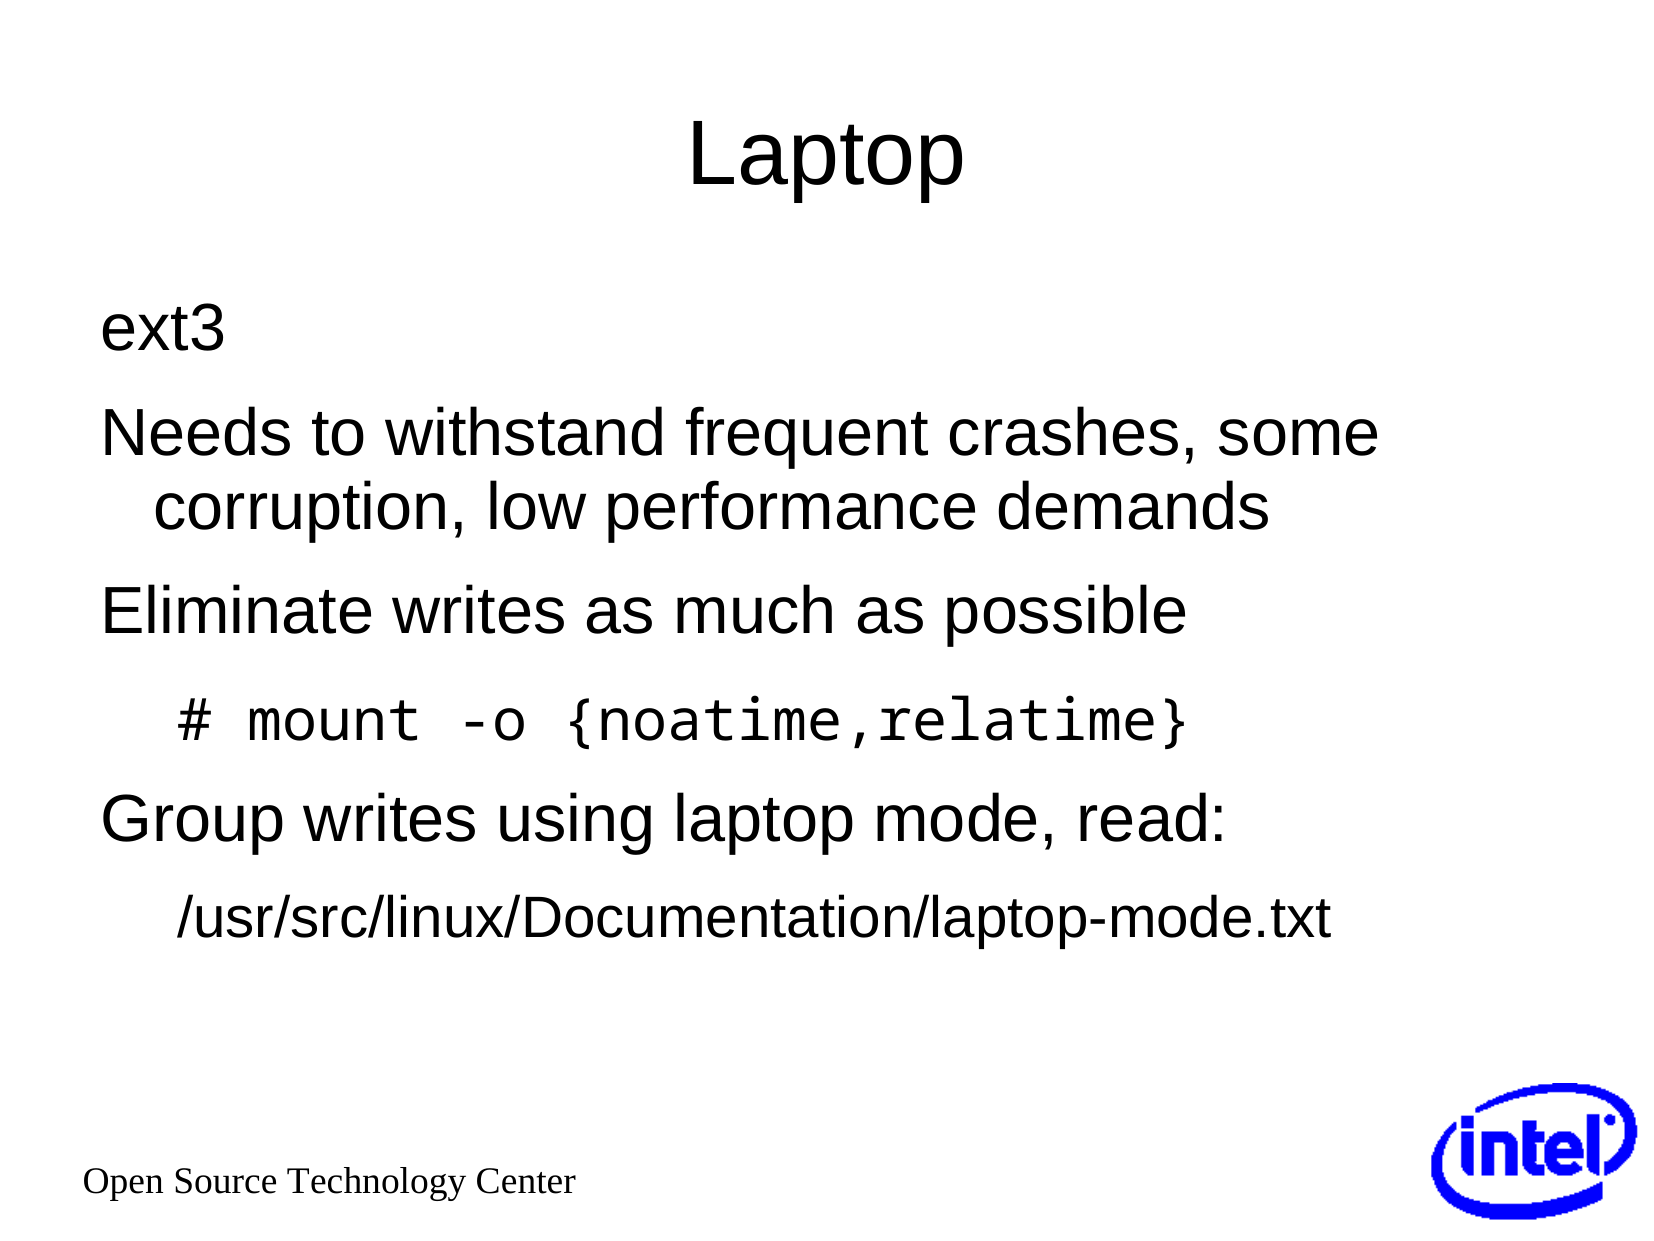

# Laptop
ext3
Needs to withstand frequent crashes, some corruption, low performance demands
Eliminate writes as much as possible
# mount -o {noatime,relatime}
Group writes using laptop mode, read:
/usr/src/linux/Documentation/laptop-mode.txt